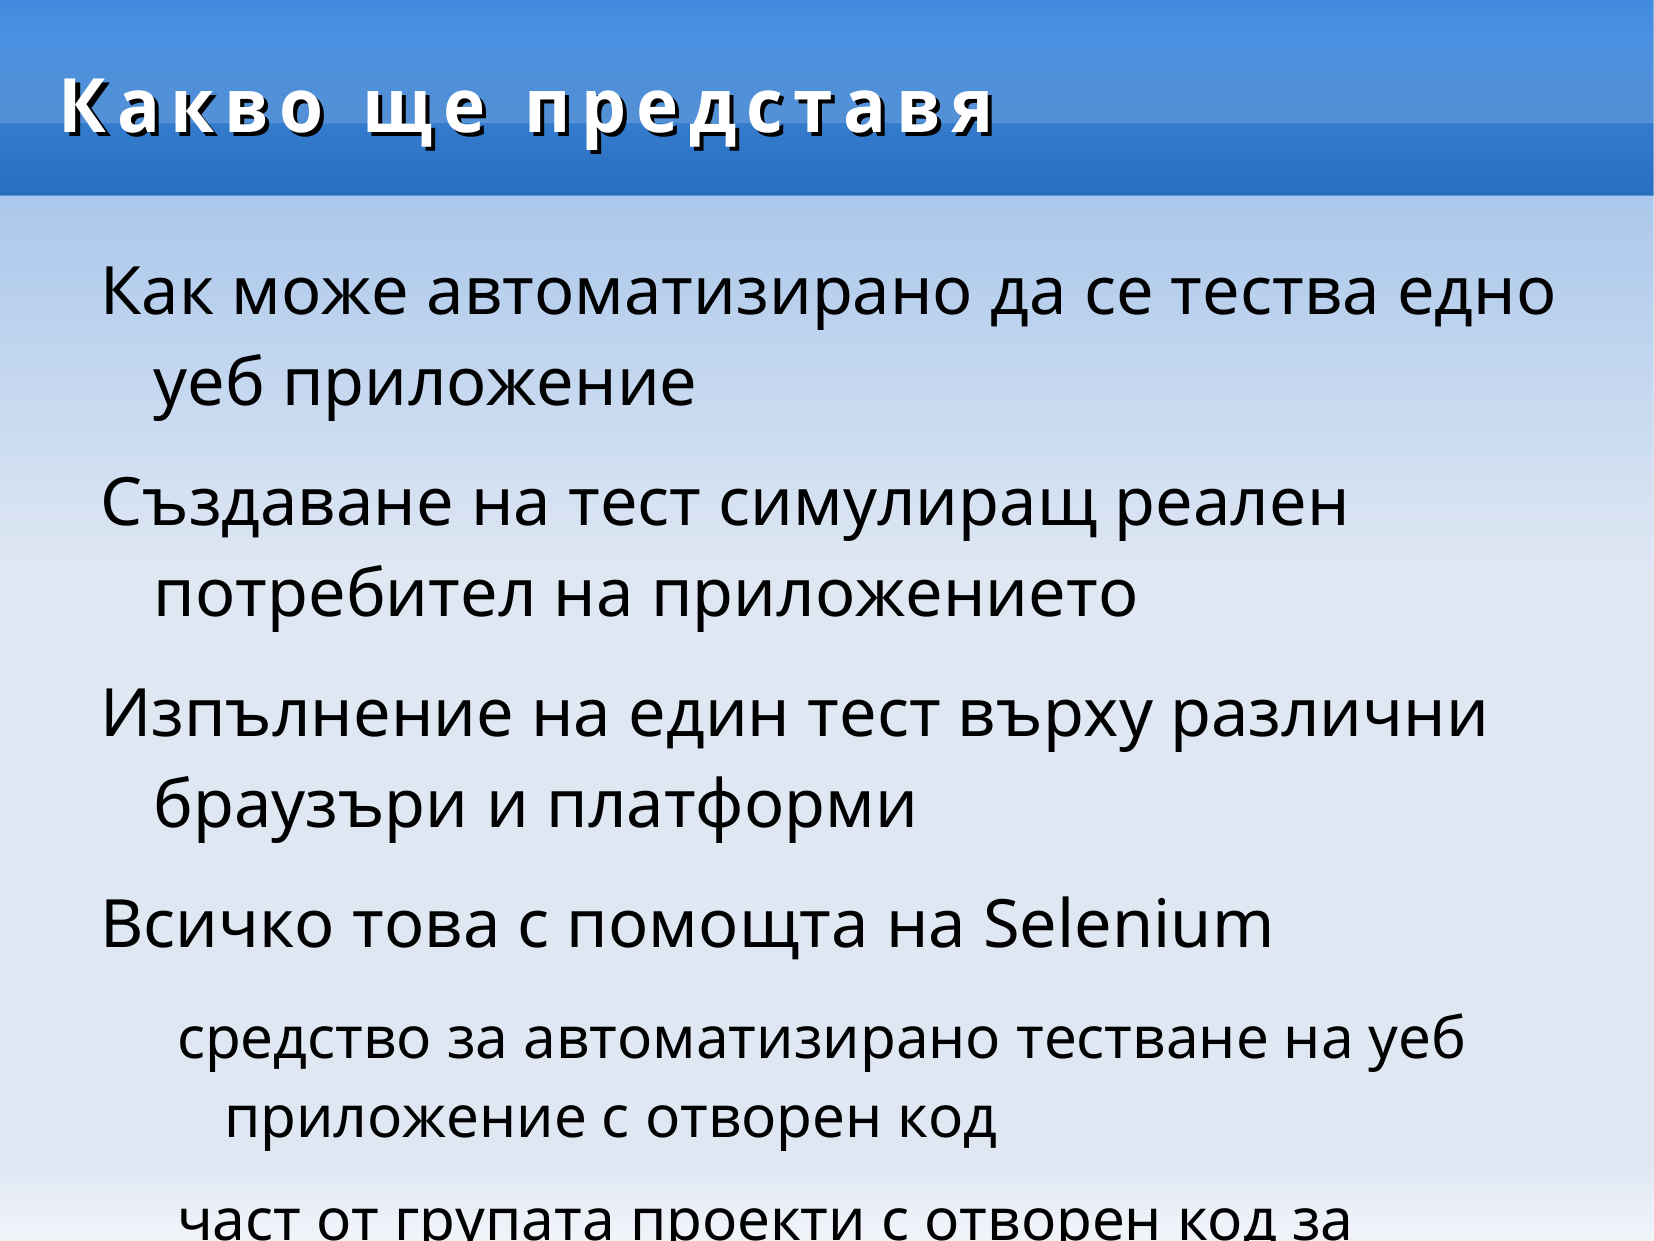

# Какво ще представя
Как може автоматизирано да се тества едно уеб приложение
Създаване на тест симулиращ реален потребител на приложението
Изпълнение на един тест върху различни браузъри и платформи
Всичко това с помощта на Selenium
средство за автоматизирано тестване на уеб приложение с отворен код
част от групата проекти с отворен код за тестване – OpenQA